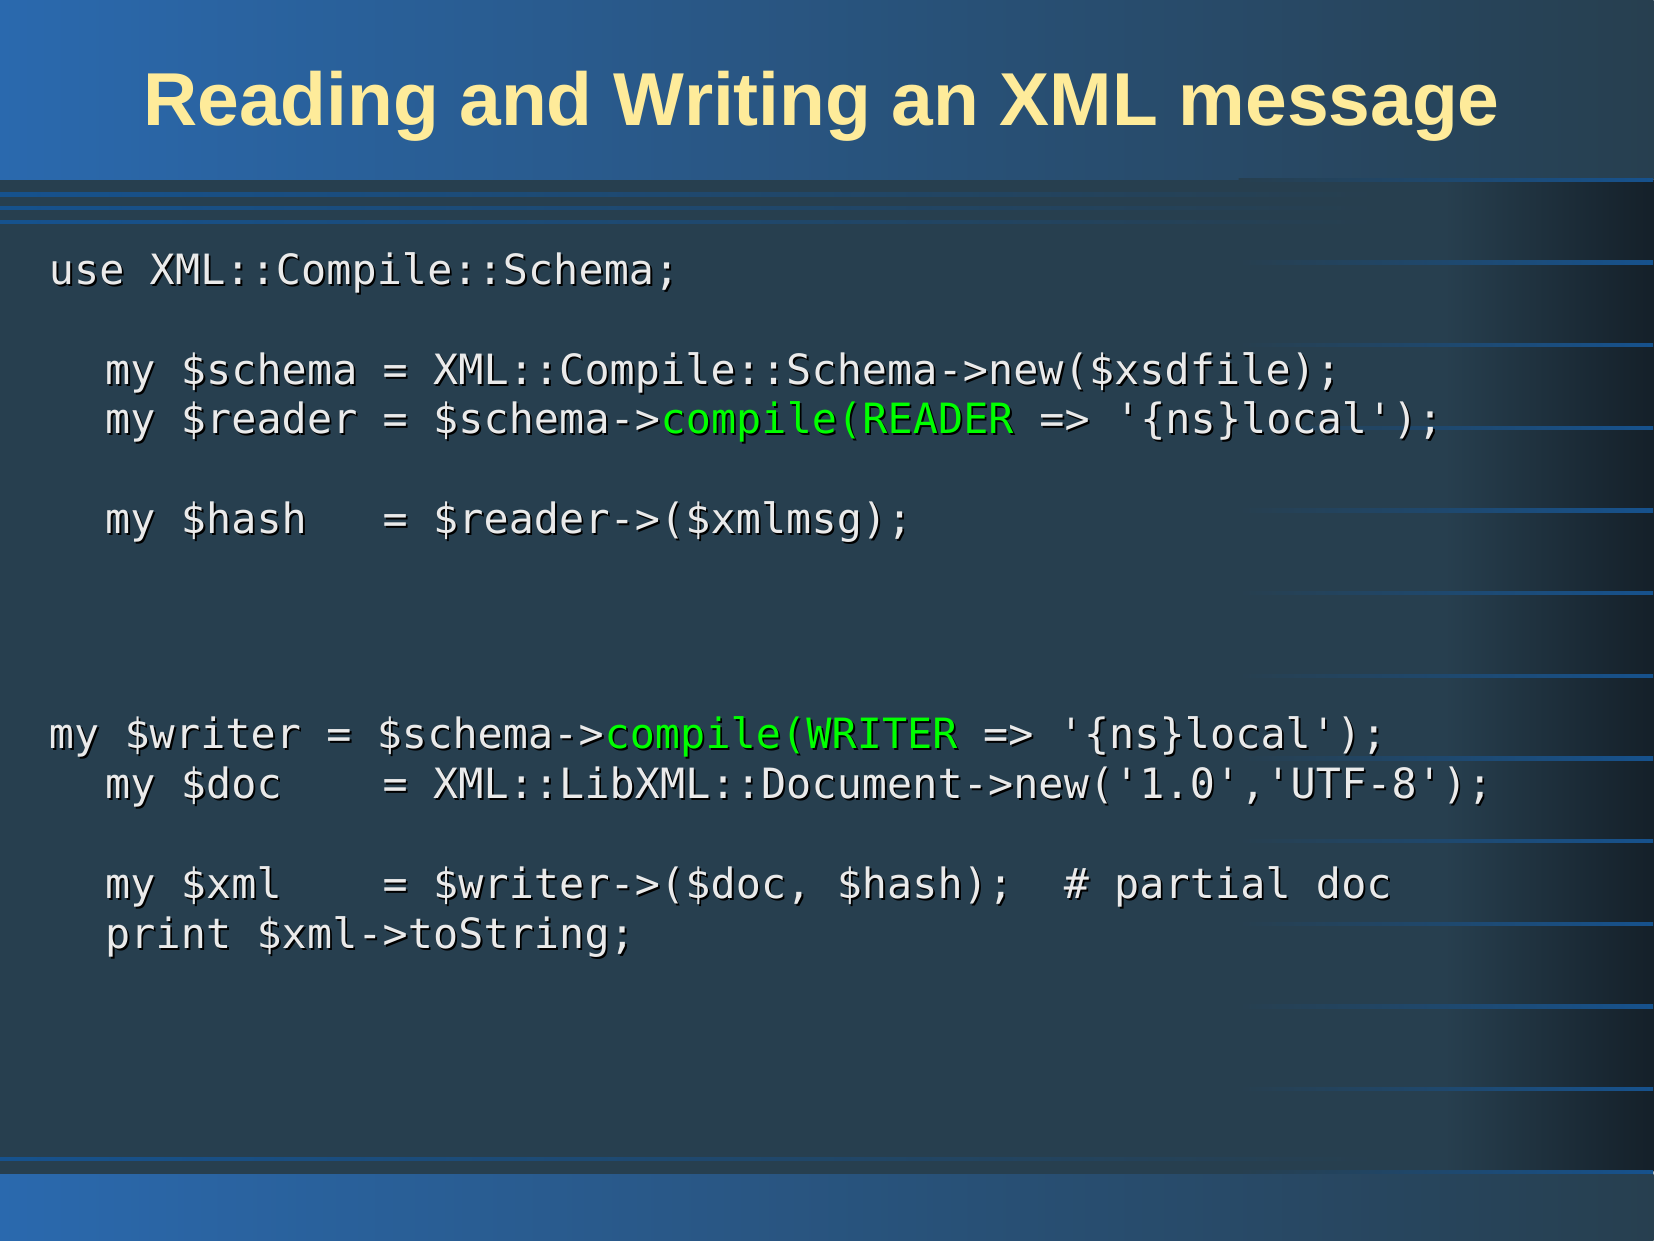

# Reading and Writing an XML message
use XML::Compile::Schema;
my $schema = XML::Compile::Schema->new($xsdfile);
my $reader = $schema->compile(READER => '{ns}local');
my $hash = $reader->($xmlmsg);
my $writer = $schema->compile(WRITER => '{ns}local');
my $doc = XML::LibXML::Document->new('1.0','UTF-8');
my $xml = $writer->($doc, $hash); # partial doc
print $xml->toString;